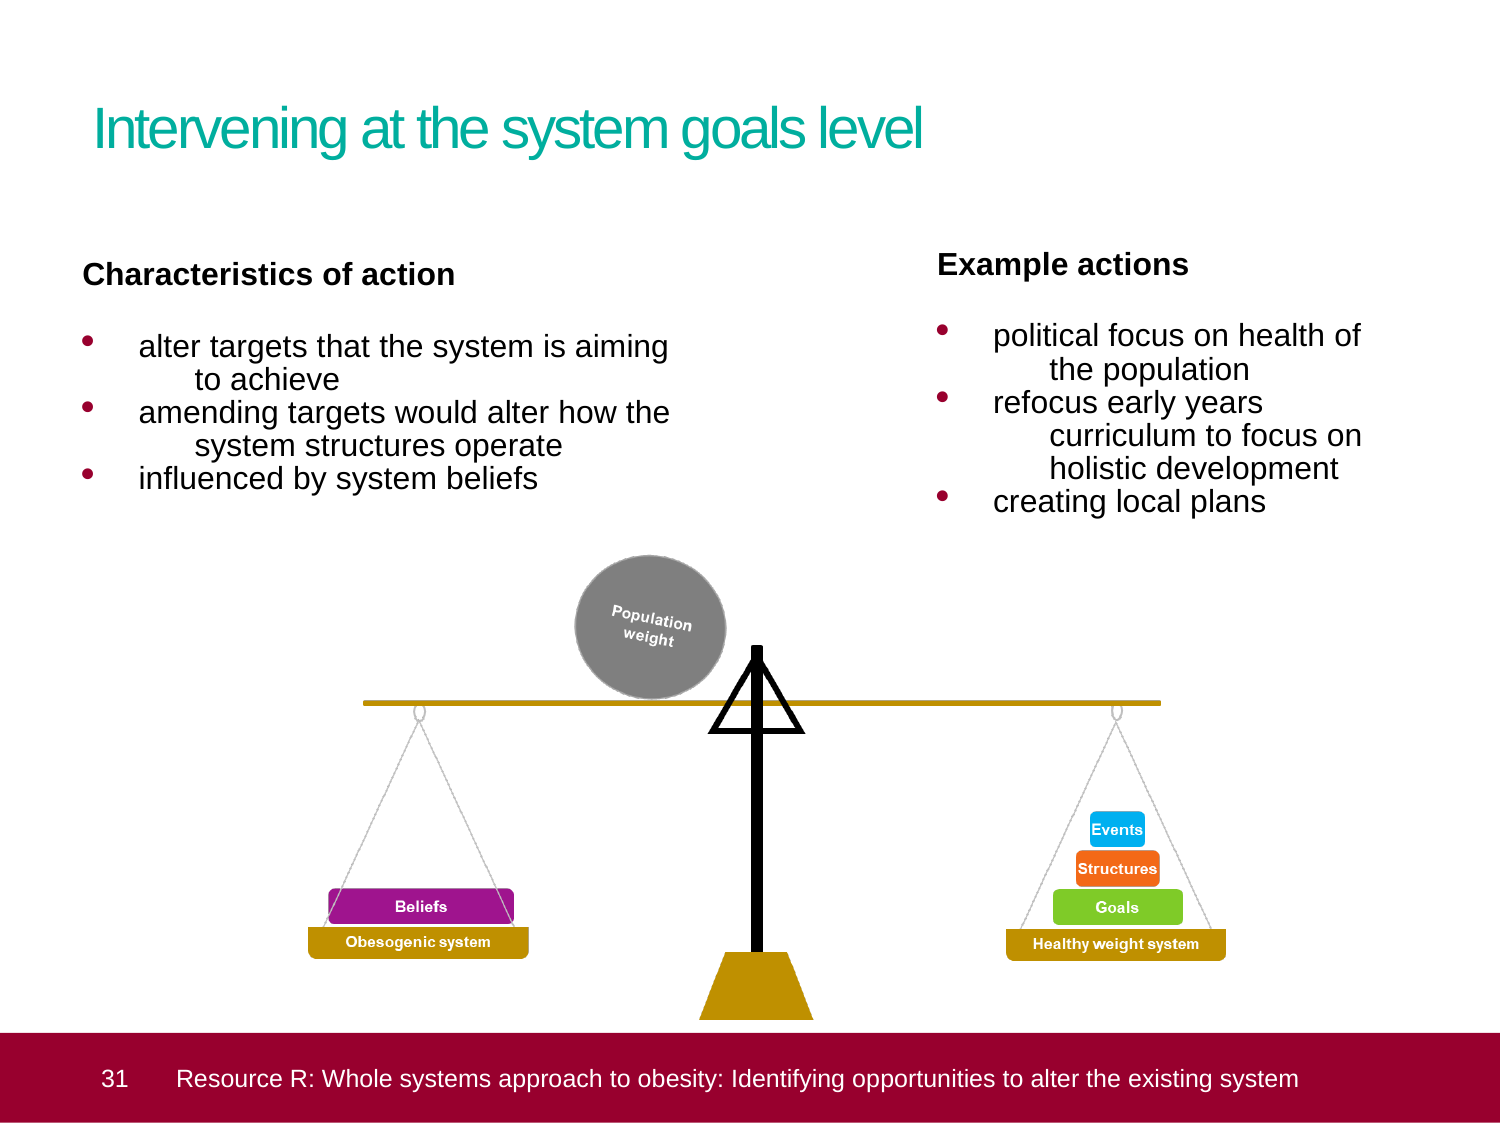

# Intervening at the system goals level
Example actions
political focus on health of the population
refocus early years curriculum to focus on holistic development
creating local plans
Characteristics of action
alter targets that the system is aiming to achieve
amending targets would alter how the system structures operate
influenced by system beliefs
 31
Resource R: Whole systems approach to obesity: Identifying opportunities to alter the existing system